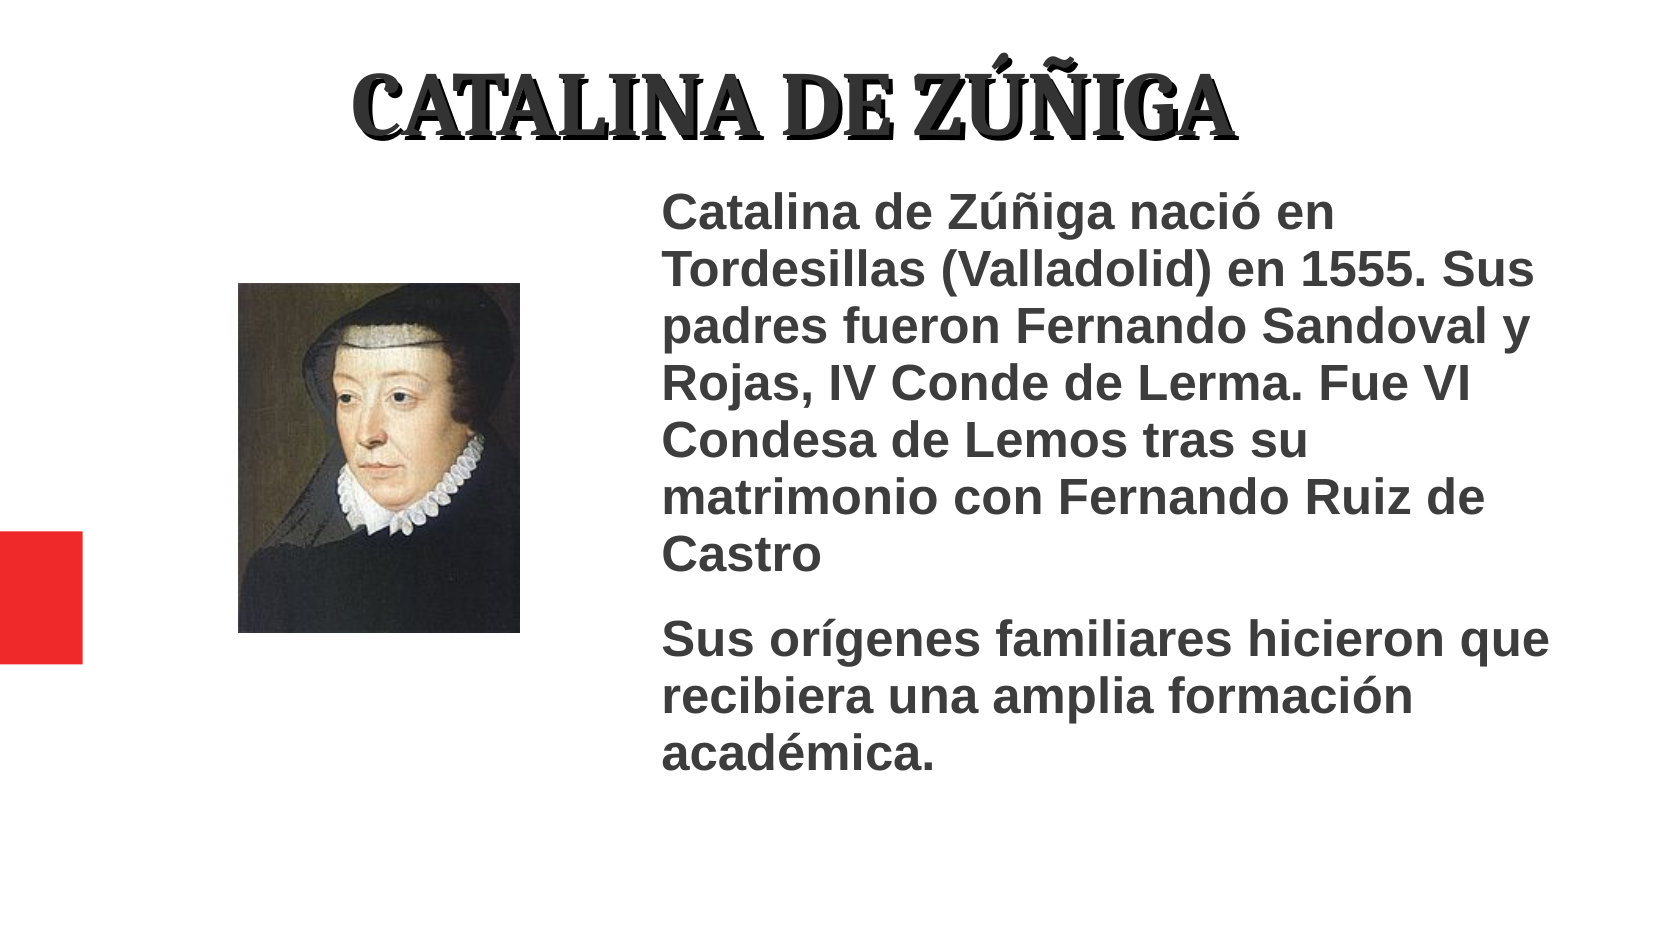

# CATALINA DE ZÚÑIGA
Catalina de Zúñiga nació en Tordesillas (Valladolid) en 1555. Sus padres fueron Fernando Sandoval y Rojas, IV Conde de Lerma. Fue VI Condesa de Lemos tras su matrimonio con Fernando Ruiz de Castro
Sus orígenes familiares hicieron que recibiera una amplia formación académica.